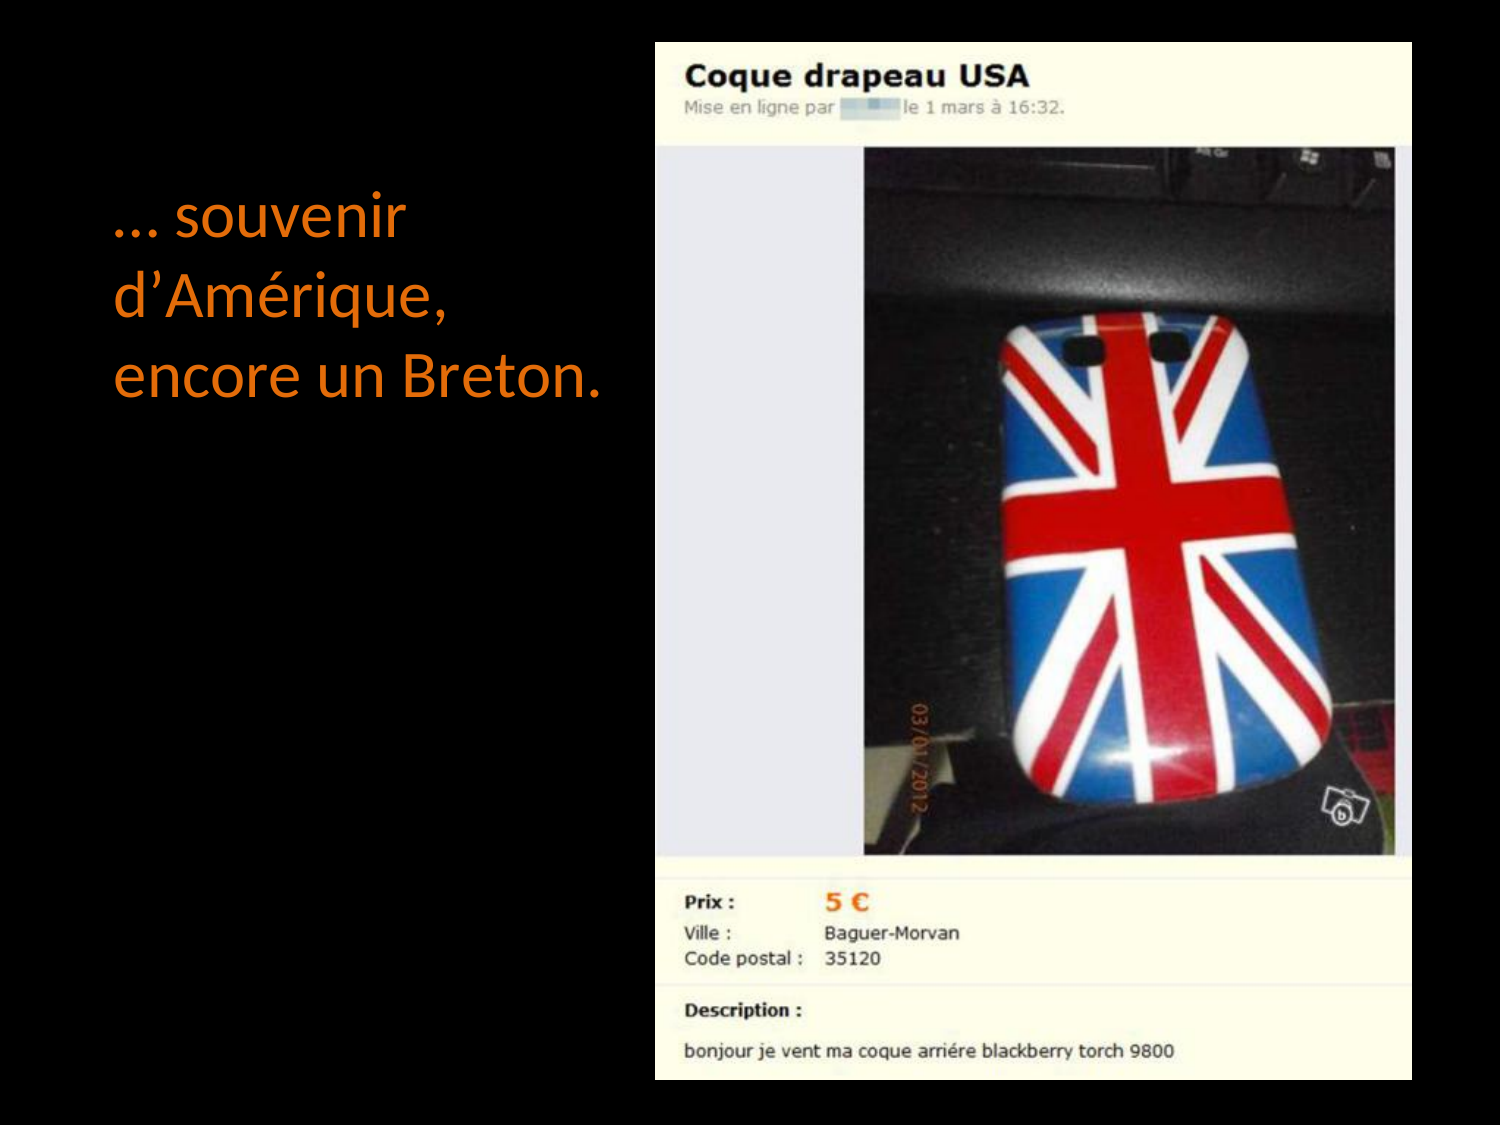

#
… souvenir d’Amérique, encore un Breton.